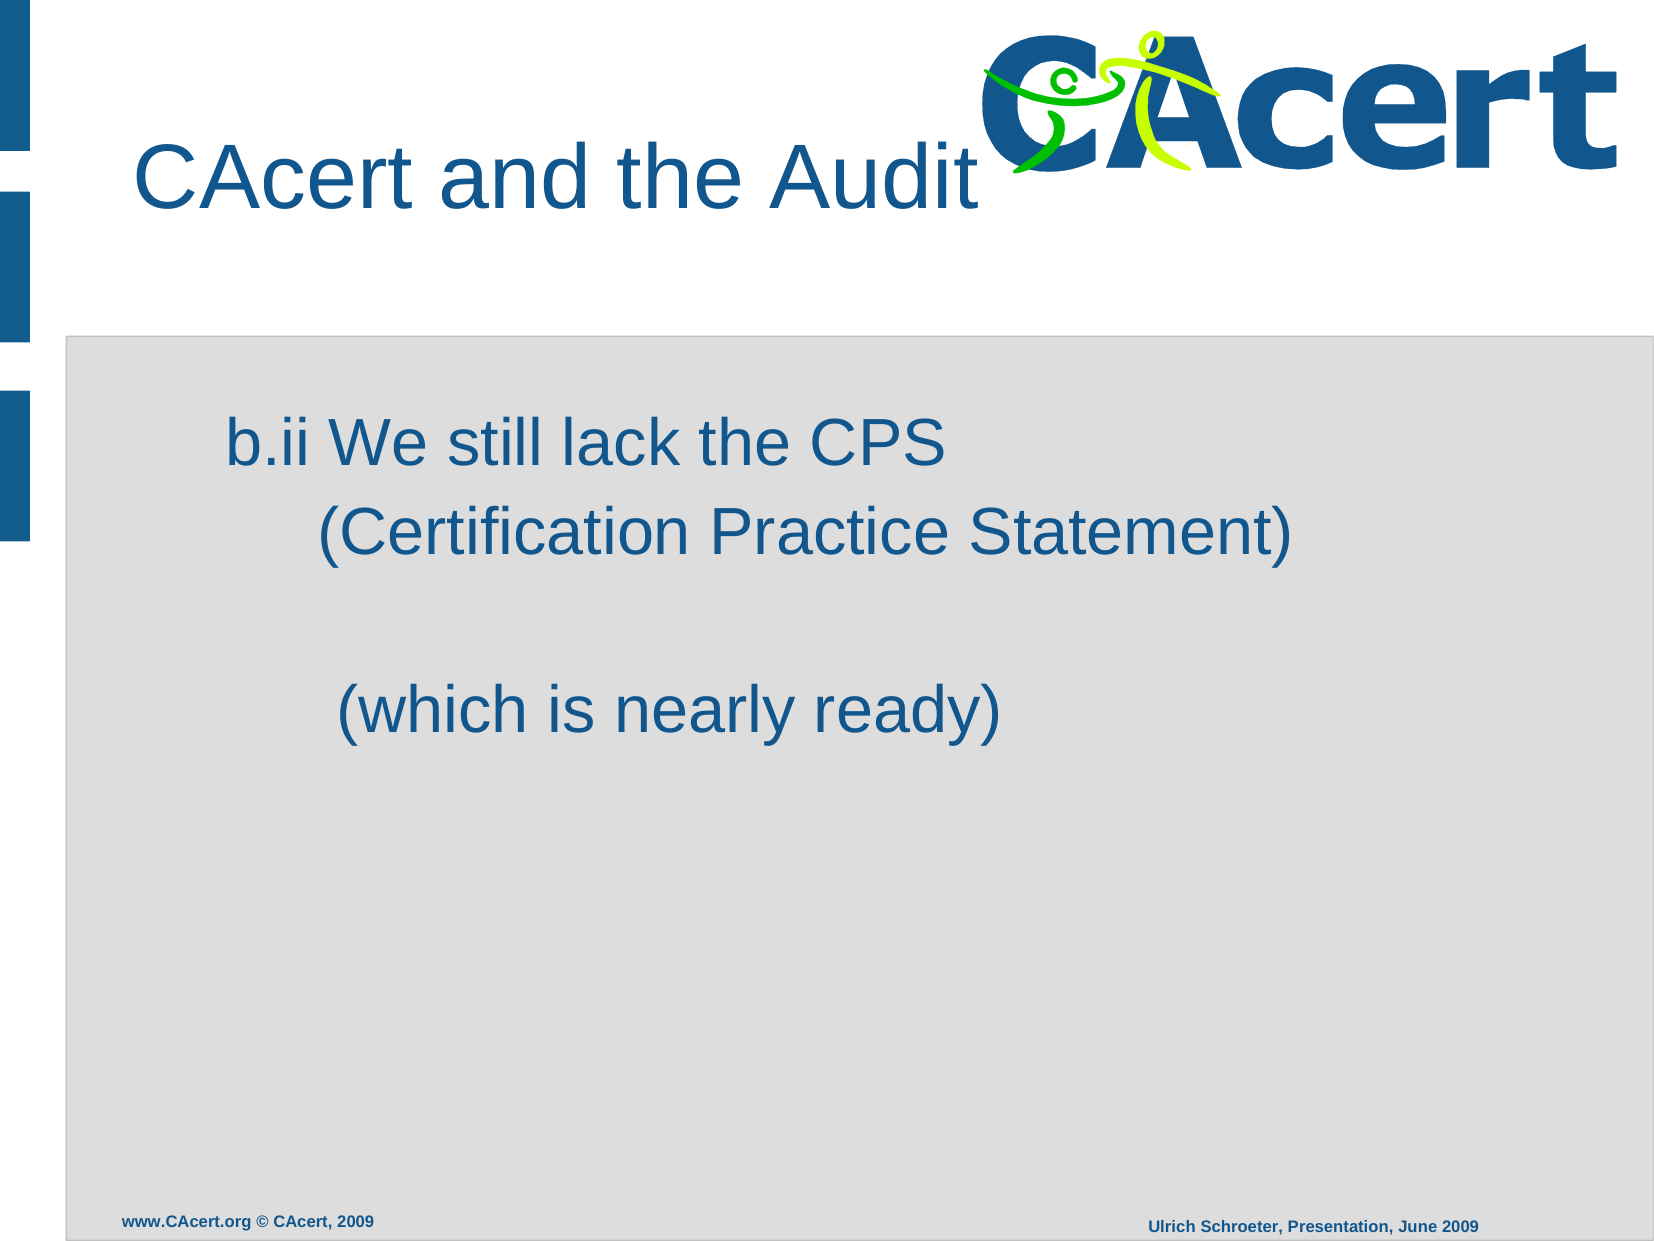

CAcert and the Audit
 b.ii We still lack the CPS
 (Certification Practice Statement)
 (which is nearly ready)